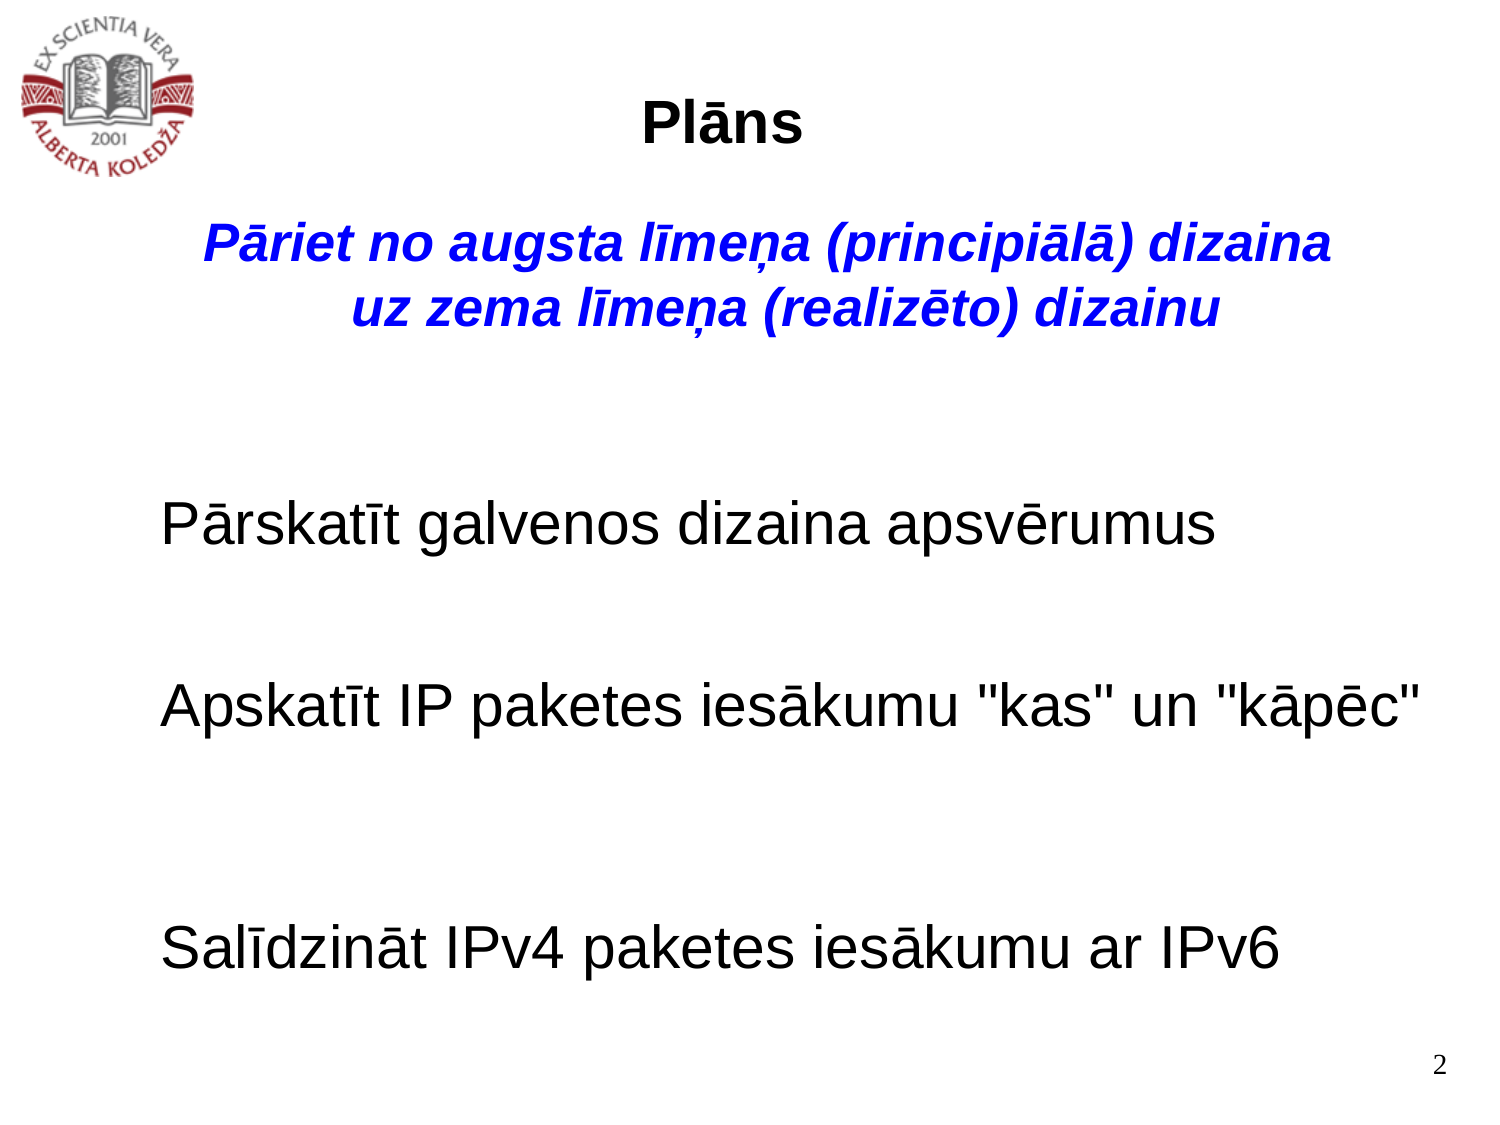

# Plāns
Pāriet no augsta līmeņa (principiālā) dizaina
uz zema līmeņa (realizēto) dizainu
Pārskatīt galvenos dizaina apsvērumus
Apskatīt IP paketes iesākumu "kas" un "kāpēc"
Salīdzināt IPv4 paketes iesākumu ar IPv6
1